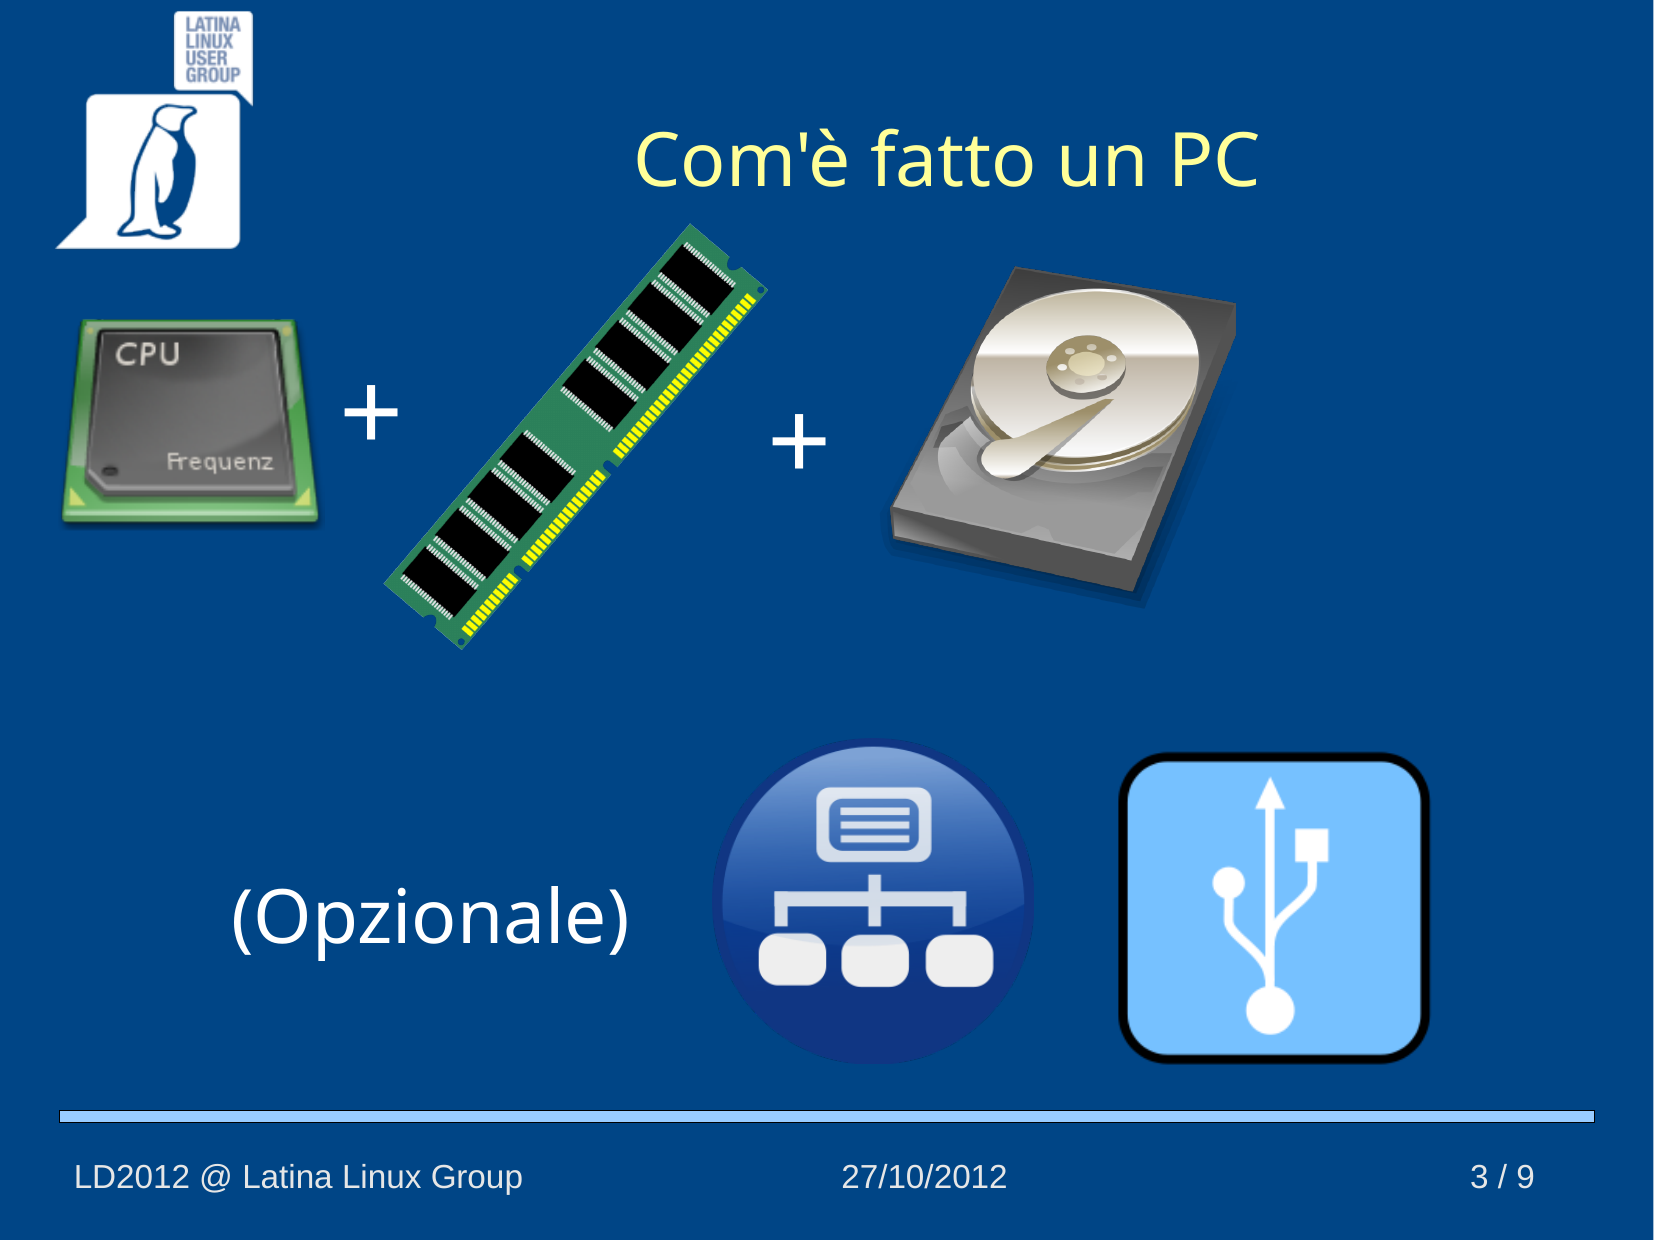

# Com'è fatto un PC
+
+
(Opzionale)